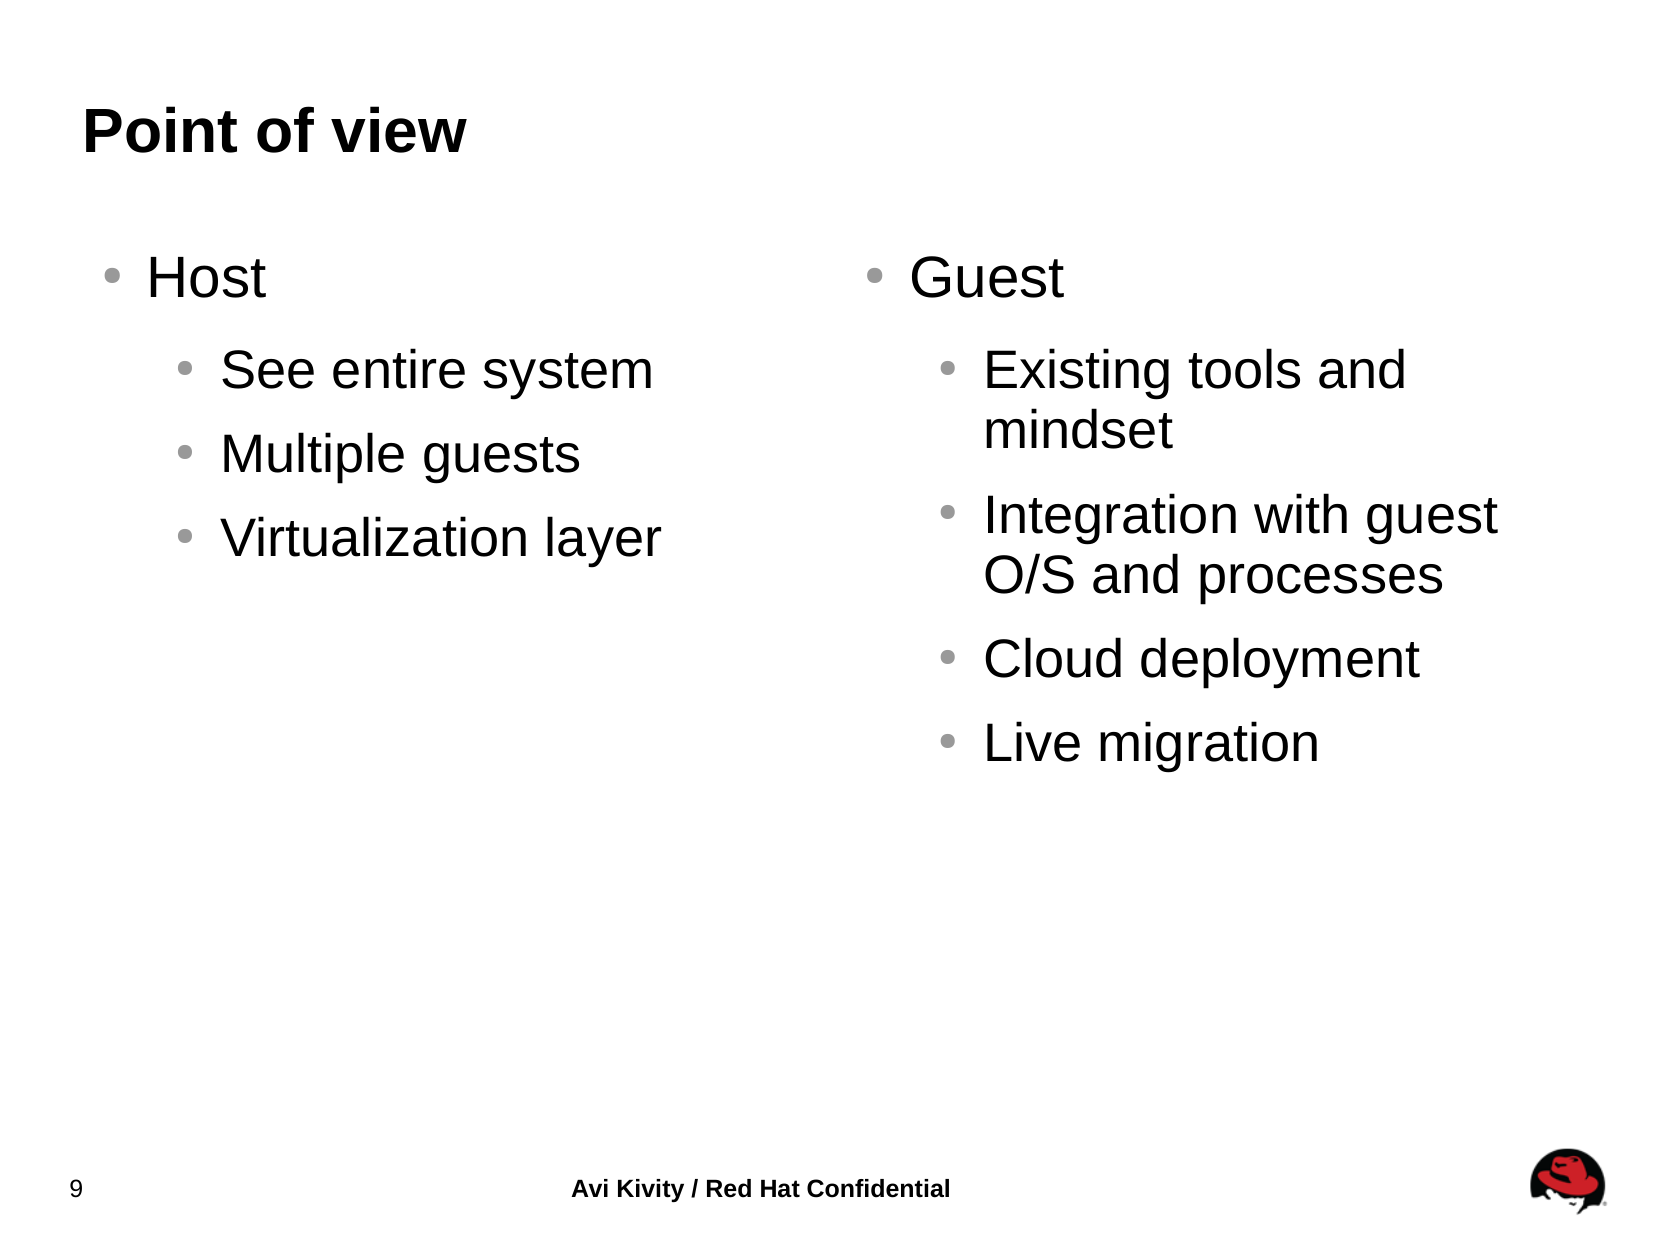

# Point of view
Host
See entire system
Multiple guests
Virtualization layer
Guest
Existing tools and mindset
Integration with guest O/S and processes
Cloud deployment
Live migration